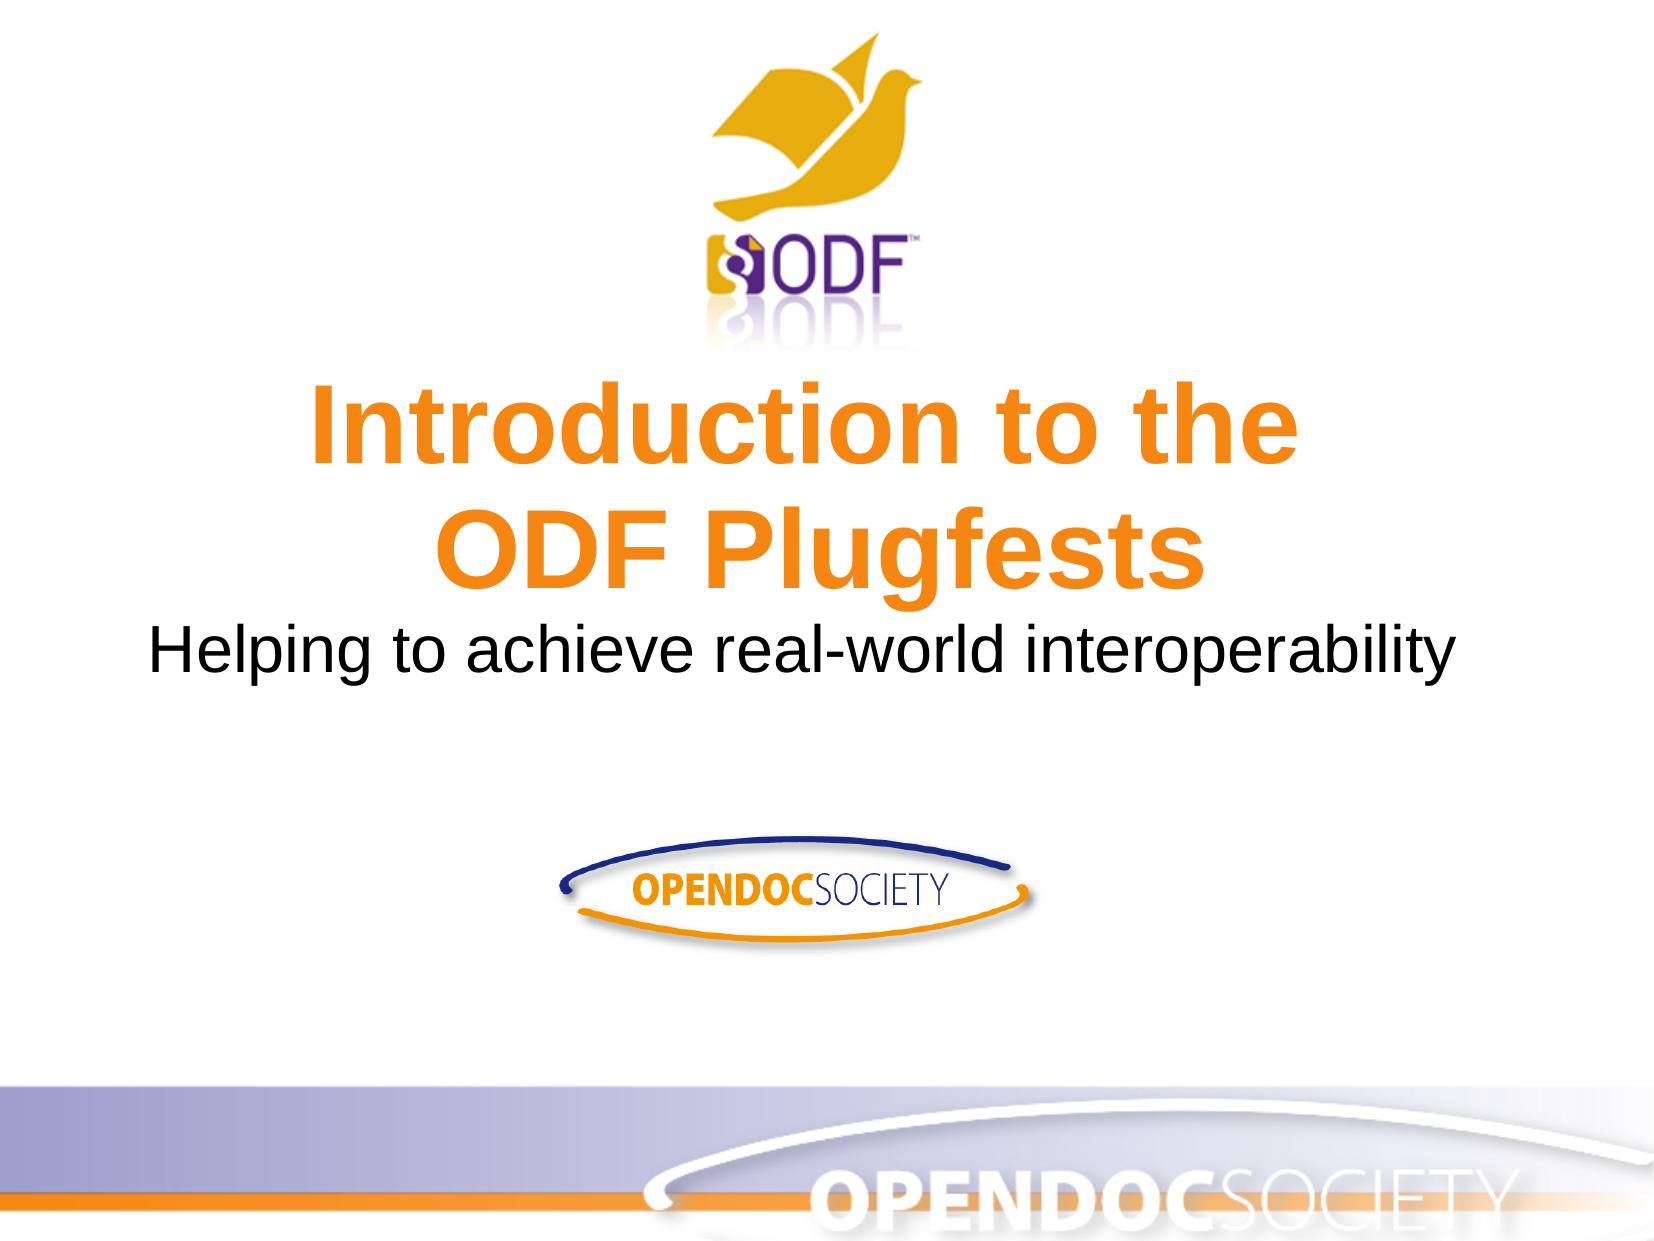

# Introduction to the ODF Plugfests
Helping to achieve real-world interoperability